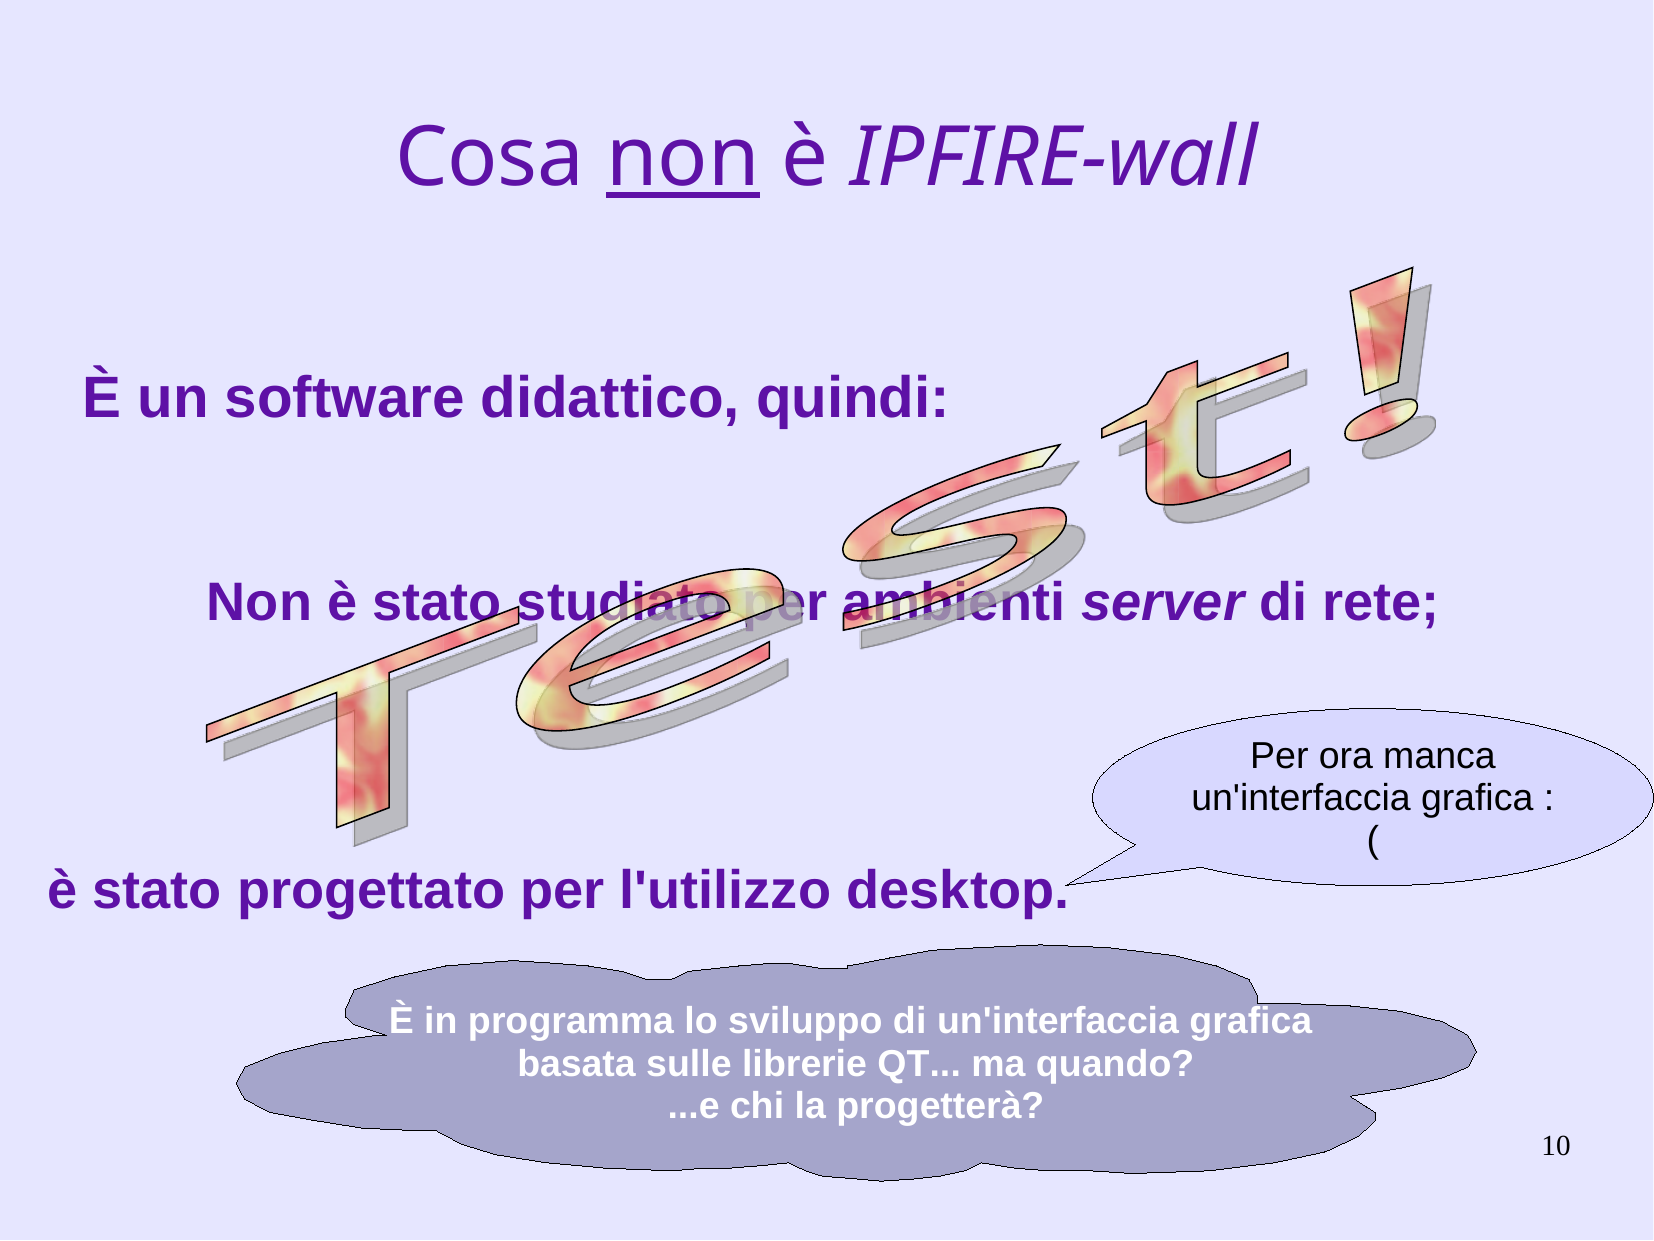

# Cosa non è IPFIRE-wall
Test!
È un software didattico, quindi:
Non è stato studiato per ambienti server di rete;
Per ora manca un'interfaccia grafica :(
è stato progettato per l'utilizzo desktop.
È in programma lo sviluppo di un'interfaccia grafica
basata sulle librerie QT... ma quando?
...e chi la progetterà?
10